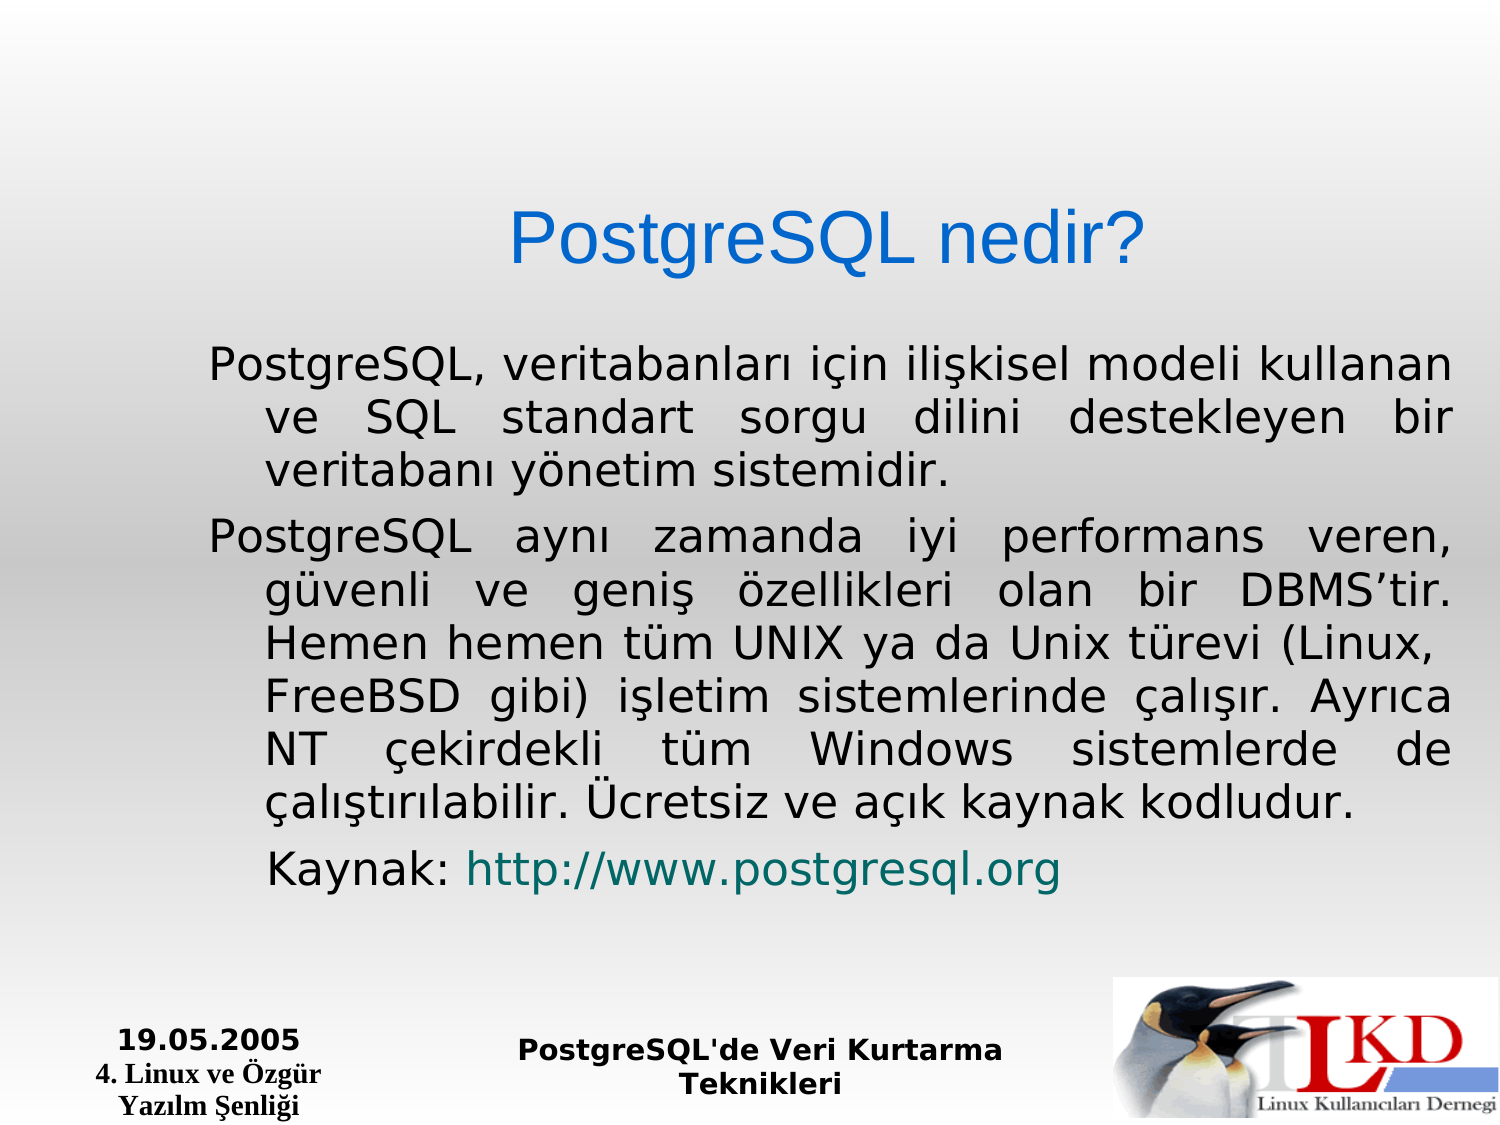

# PostgreSQL nedir?
PostgreSQL, veritabanları için ilişkisel modeli kullanan ve SQL standart sorgu dilini destekleyen bir veritabanı yönetim sistemidir.
PostgreSQL aynı zamanda iyi performans veren, güvenli ve geniş özellikleri olan bir DBMS’tir. Hemen hemen tüm UNIX ya da Unix türevi (Linux, FreeBSD gibi) işletim sistemlerinde çalışır. Ayrıca NT çekirdekli tüm Windows sistemlerde de çalıştırılabilir. Ücretsiz ve açık kaynak kodludur.
 Kaynak: http://www.postgresql.org